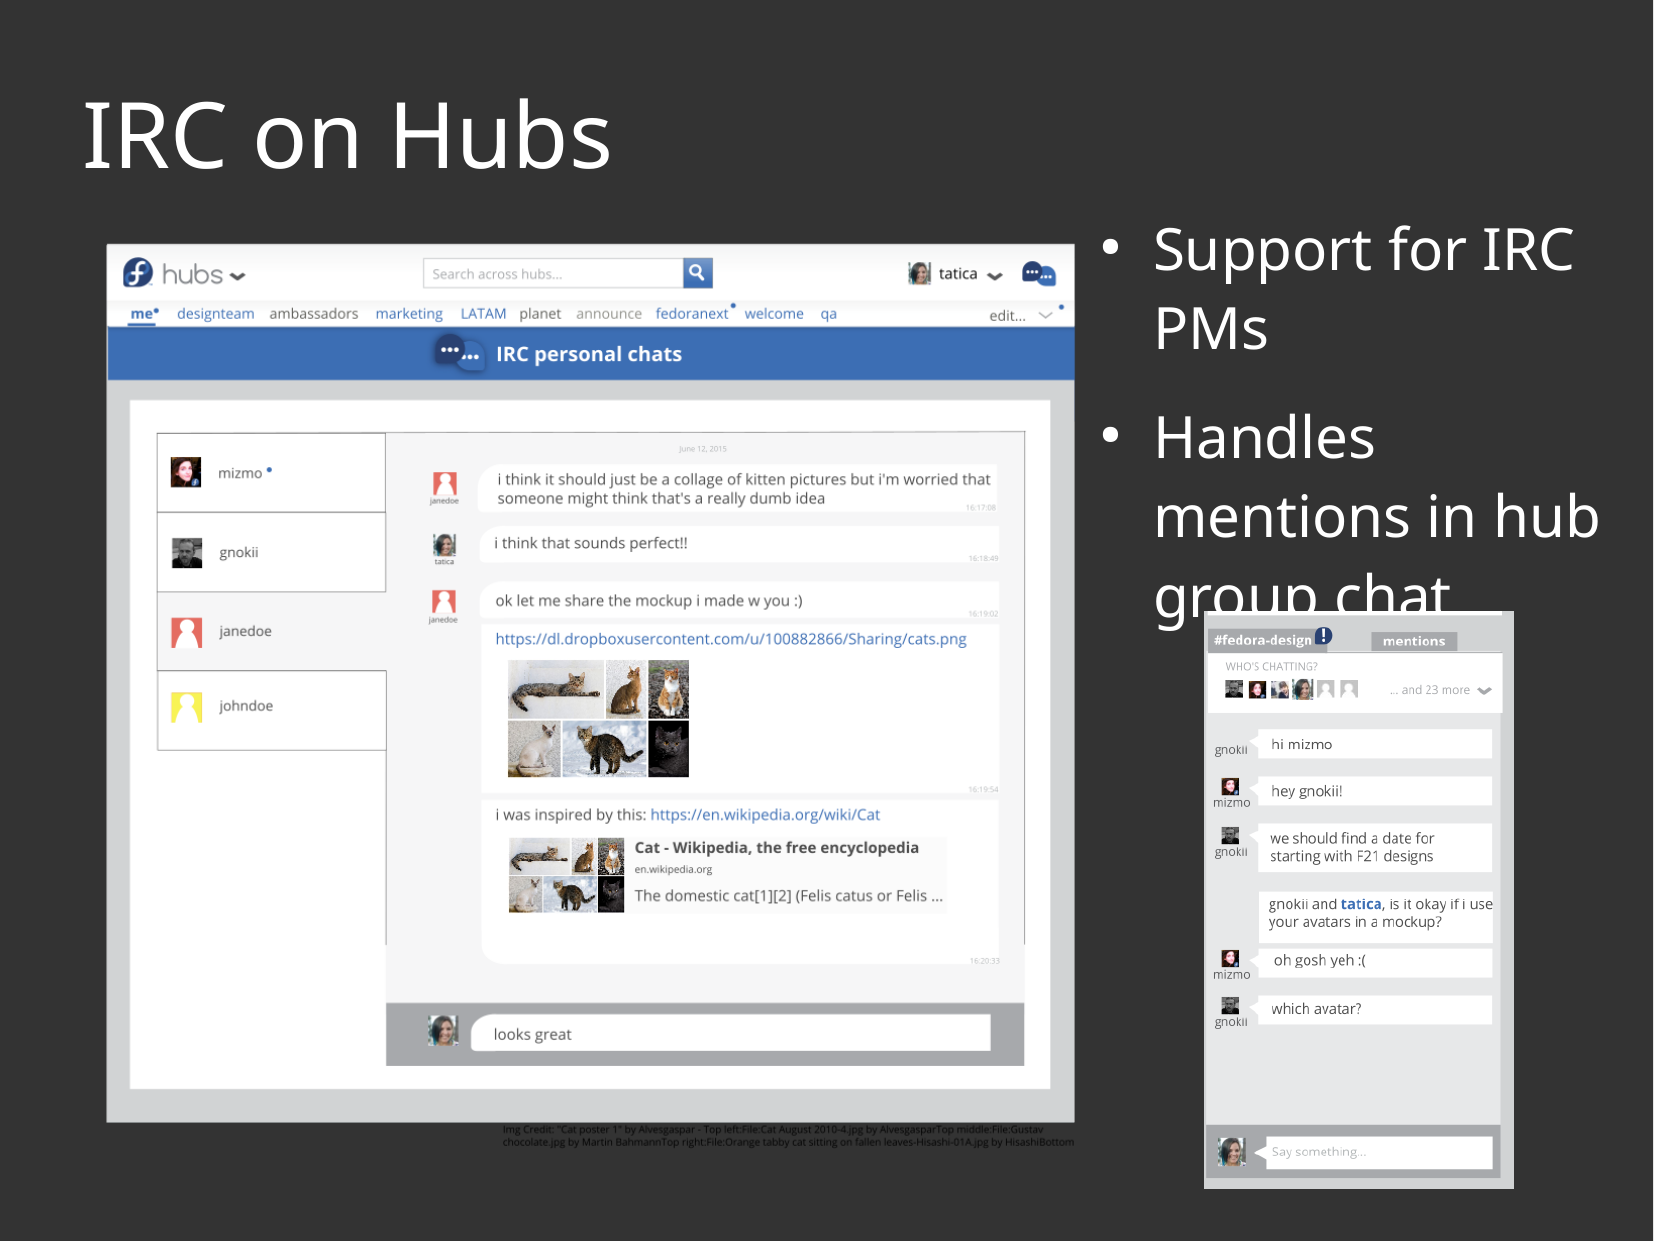

# IRC on Hubs
Support for IRC PMs
Handles mentions in hub group chat